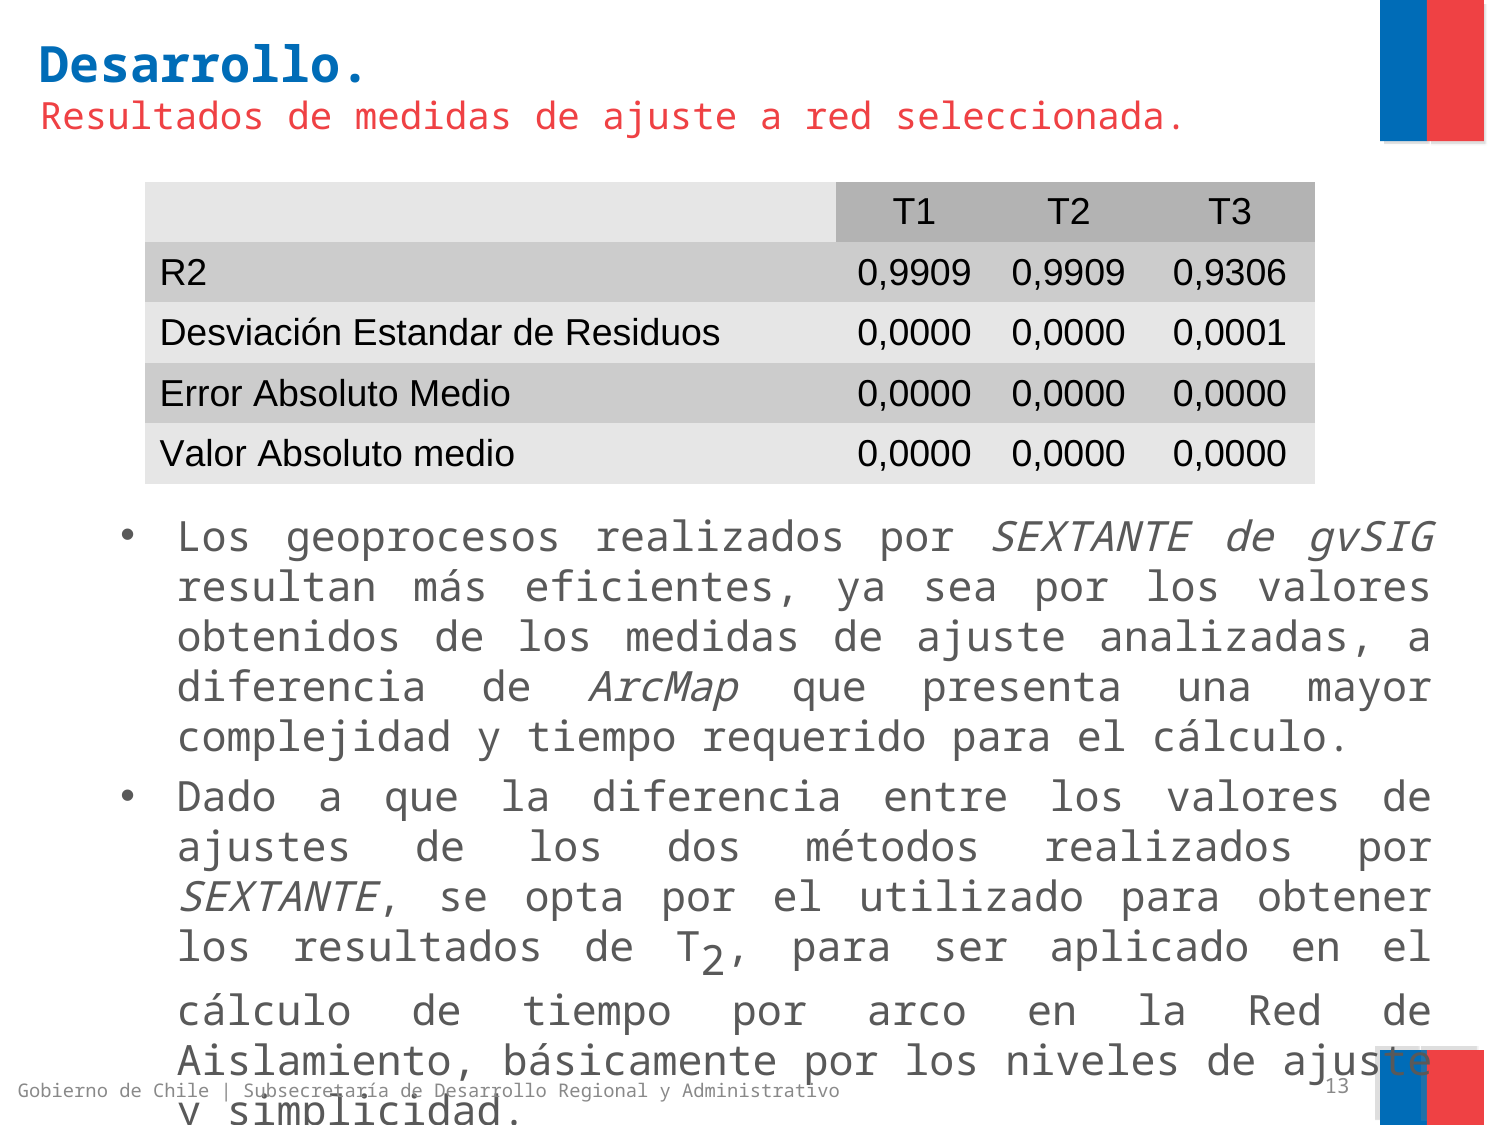

# Desarrollo. Resultados de medidas de ajuste a red seleccionada.
| | T1 | T2 | T3 |
| --- | --- | --- | --- |
| R2 | 0,9909 | 0,9909 | 0,9306 |
| Desviación Estandar de Residuos | 0,0000 | 0,0000 | 0,0001 |
| Error Absoluto Medio | 0,0000 | 0,0000 | 0,0000 |
| Valor Absoluto medio | 0,0000 | 0,0000 | 0,0000 |
Los geoprocesos realizados por SEXTANTE de gvSIG resultan más eficientes, ya sea por los valores obtenidos de los medidas de ajuste analizadas, a diferencia de ArcMap que presenta una mayor complejidad y tiempo requerido para el cálculo.
Dado a que la diferencia entre los valores de ajustes de los dos métodos realizados por SEXTANTE, se opta por el utilizado para obtener los resultados de T2, para ser aplicado en el cálculo de tiempo por arco en la Red de Aislamiento, básicamente por los niveles de ajuste y simplicidad.
Gobierno de Chile | Subsecretaría de Desarrollo Regional y Administrativo